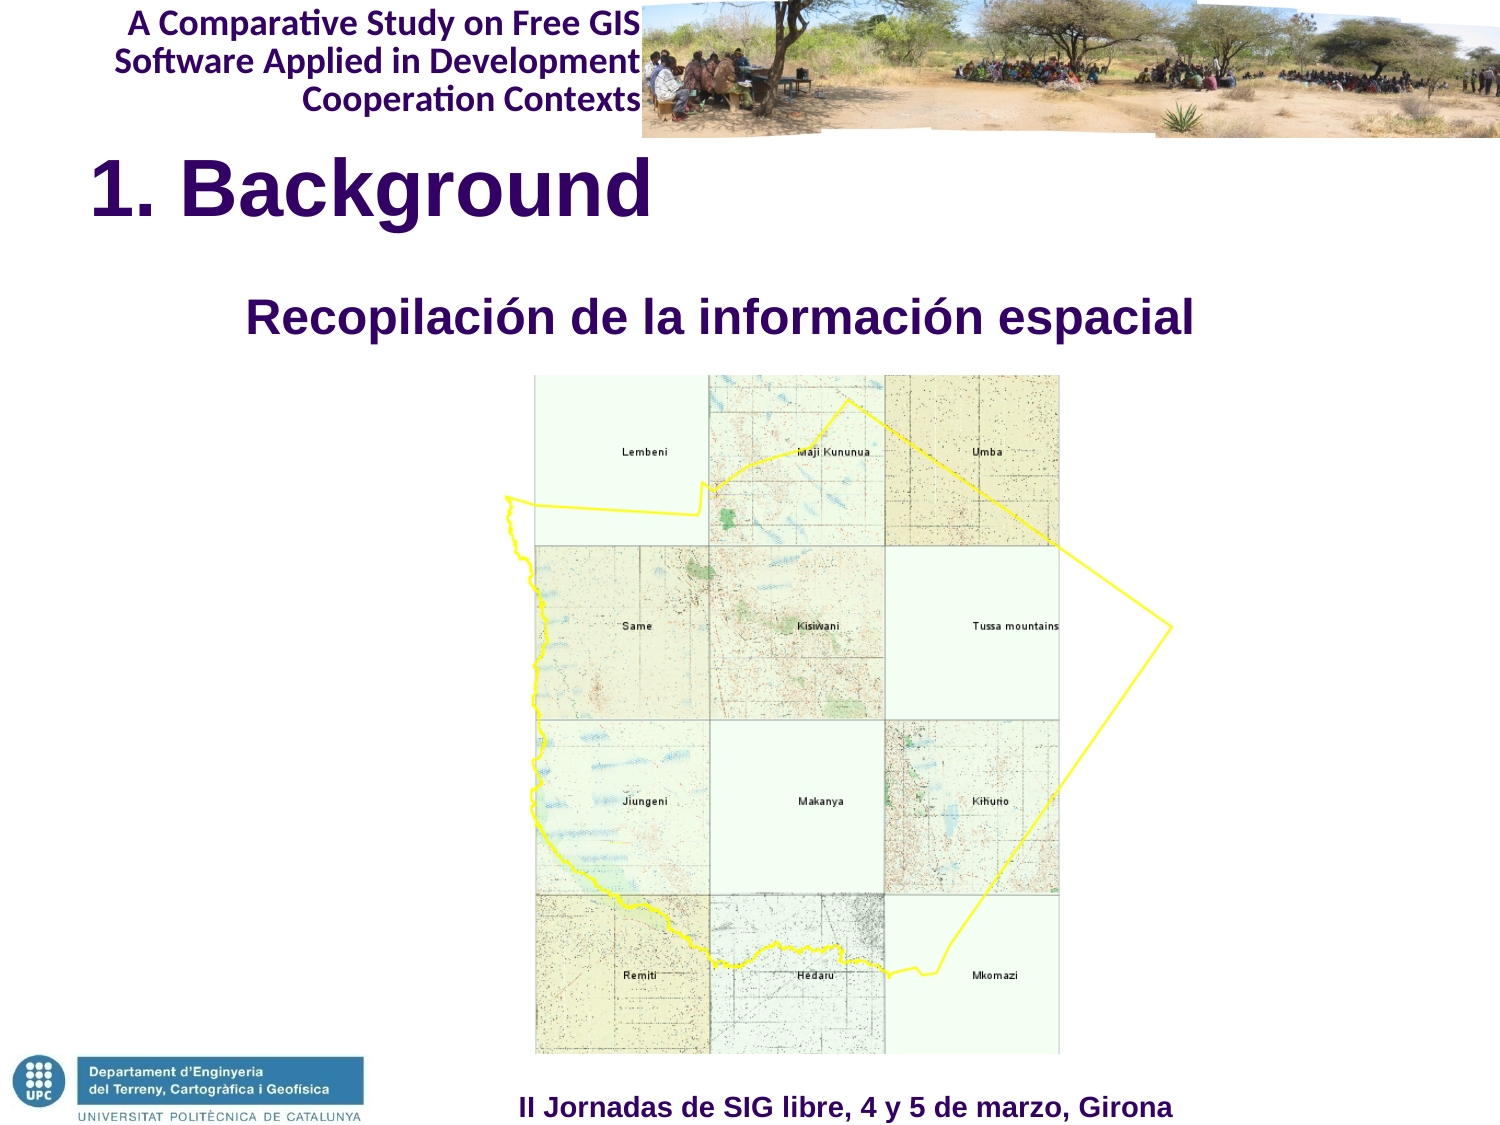

# 1. Background
Recopilación de la información espacial
II Jornadas de SIG libre, 4 y 5 de marzo, Girona